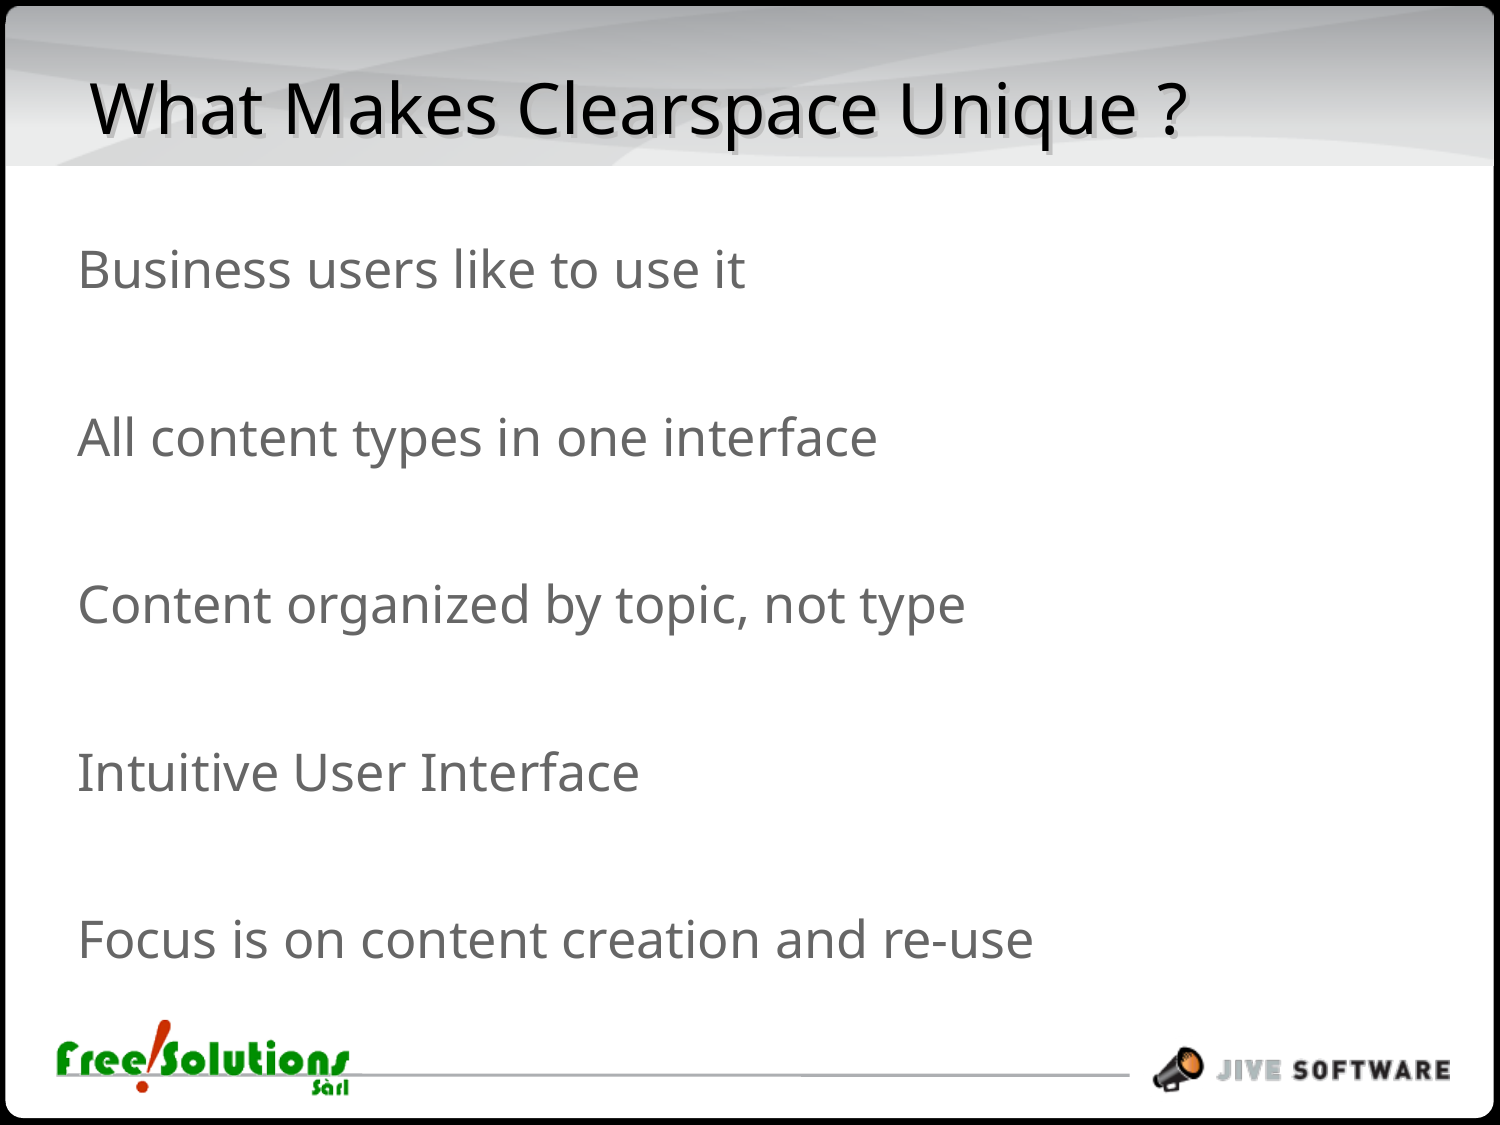

# What Makes Clearspace Unique ?
Business users like to use it
All content types in one interface
Content organized by topic, not type
Intuitive User Interface
Focus is on content creation and re-use